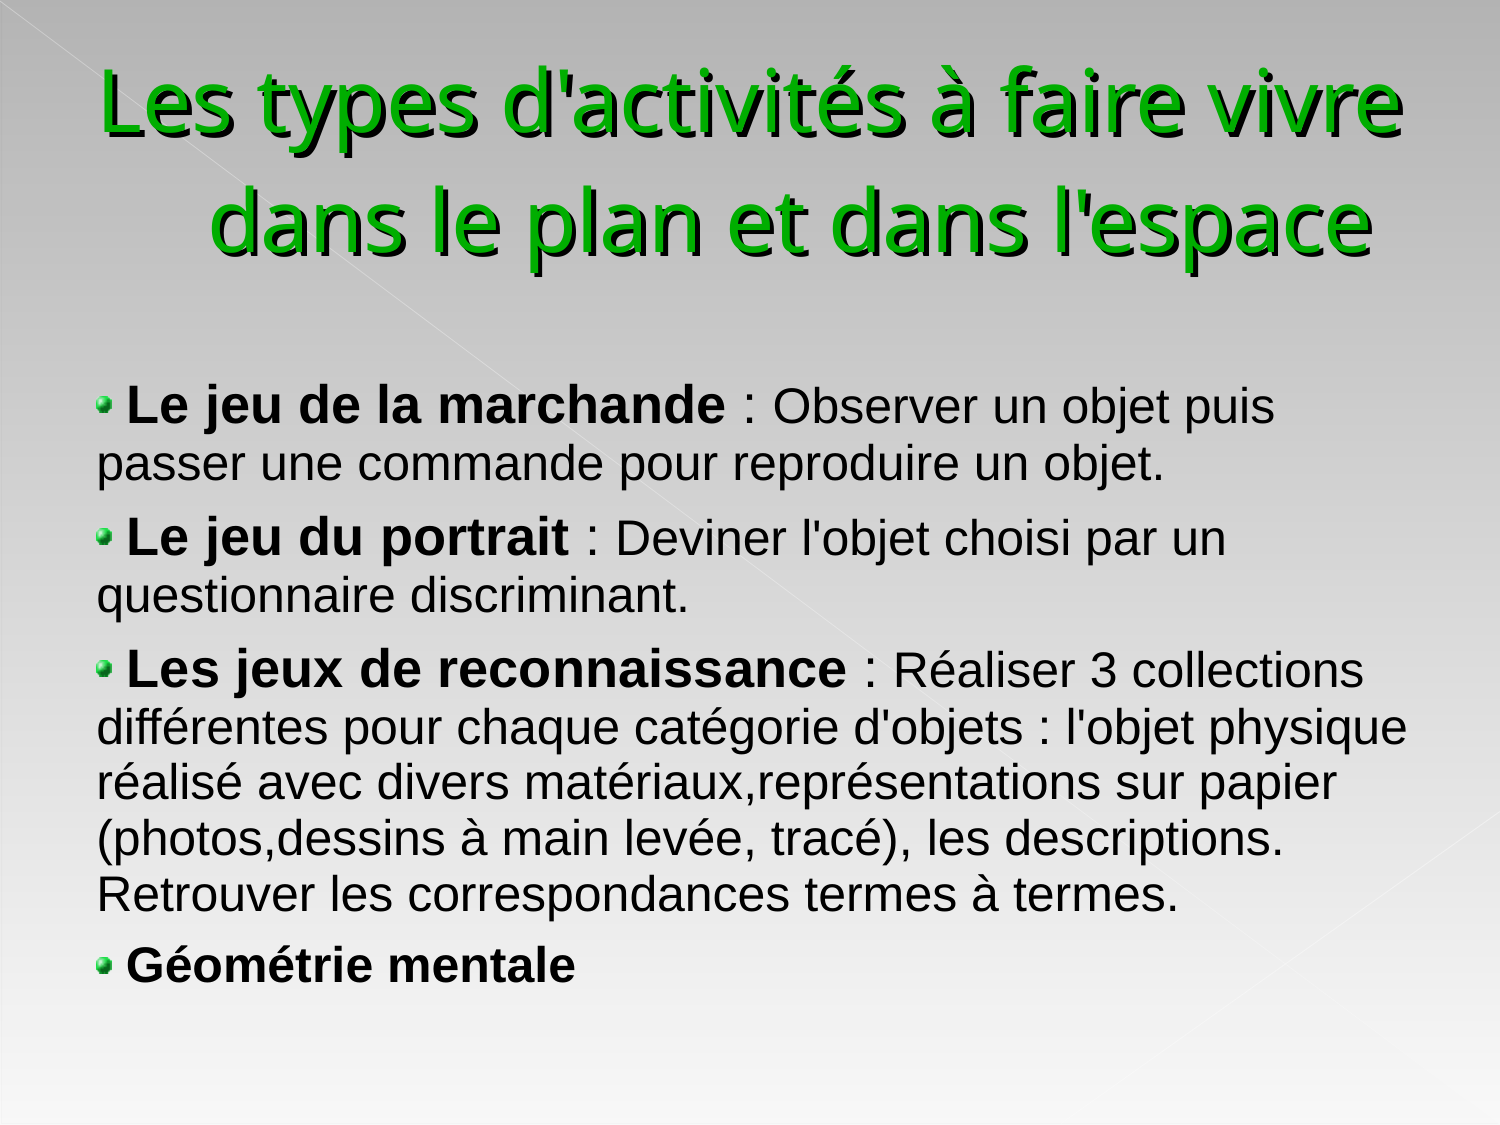

# Les types d'activités à faire vivre dans le plan et dans l'espace
 Le jeu de la marchande : Observer un objet puis passer une commande pour reproduire un objet.
 Le jeu du portrait : Deviner l'objet choisi par un questionnaire discriminant.
 Les jeux de reconnaissance : Réaliser 3 collections différentes pour chaque catégorie d'objets : l'objet physique réalisé avec divers matériaux,représentations sur papier (photos,dessins à main levée, tracé), les descriptions. Retrouver les correspondances termes à termes.
 Géométrie mentale